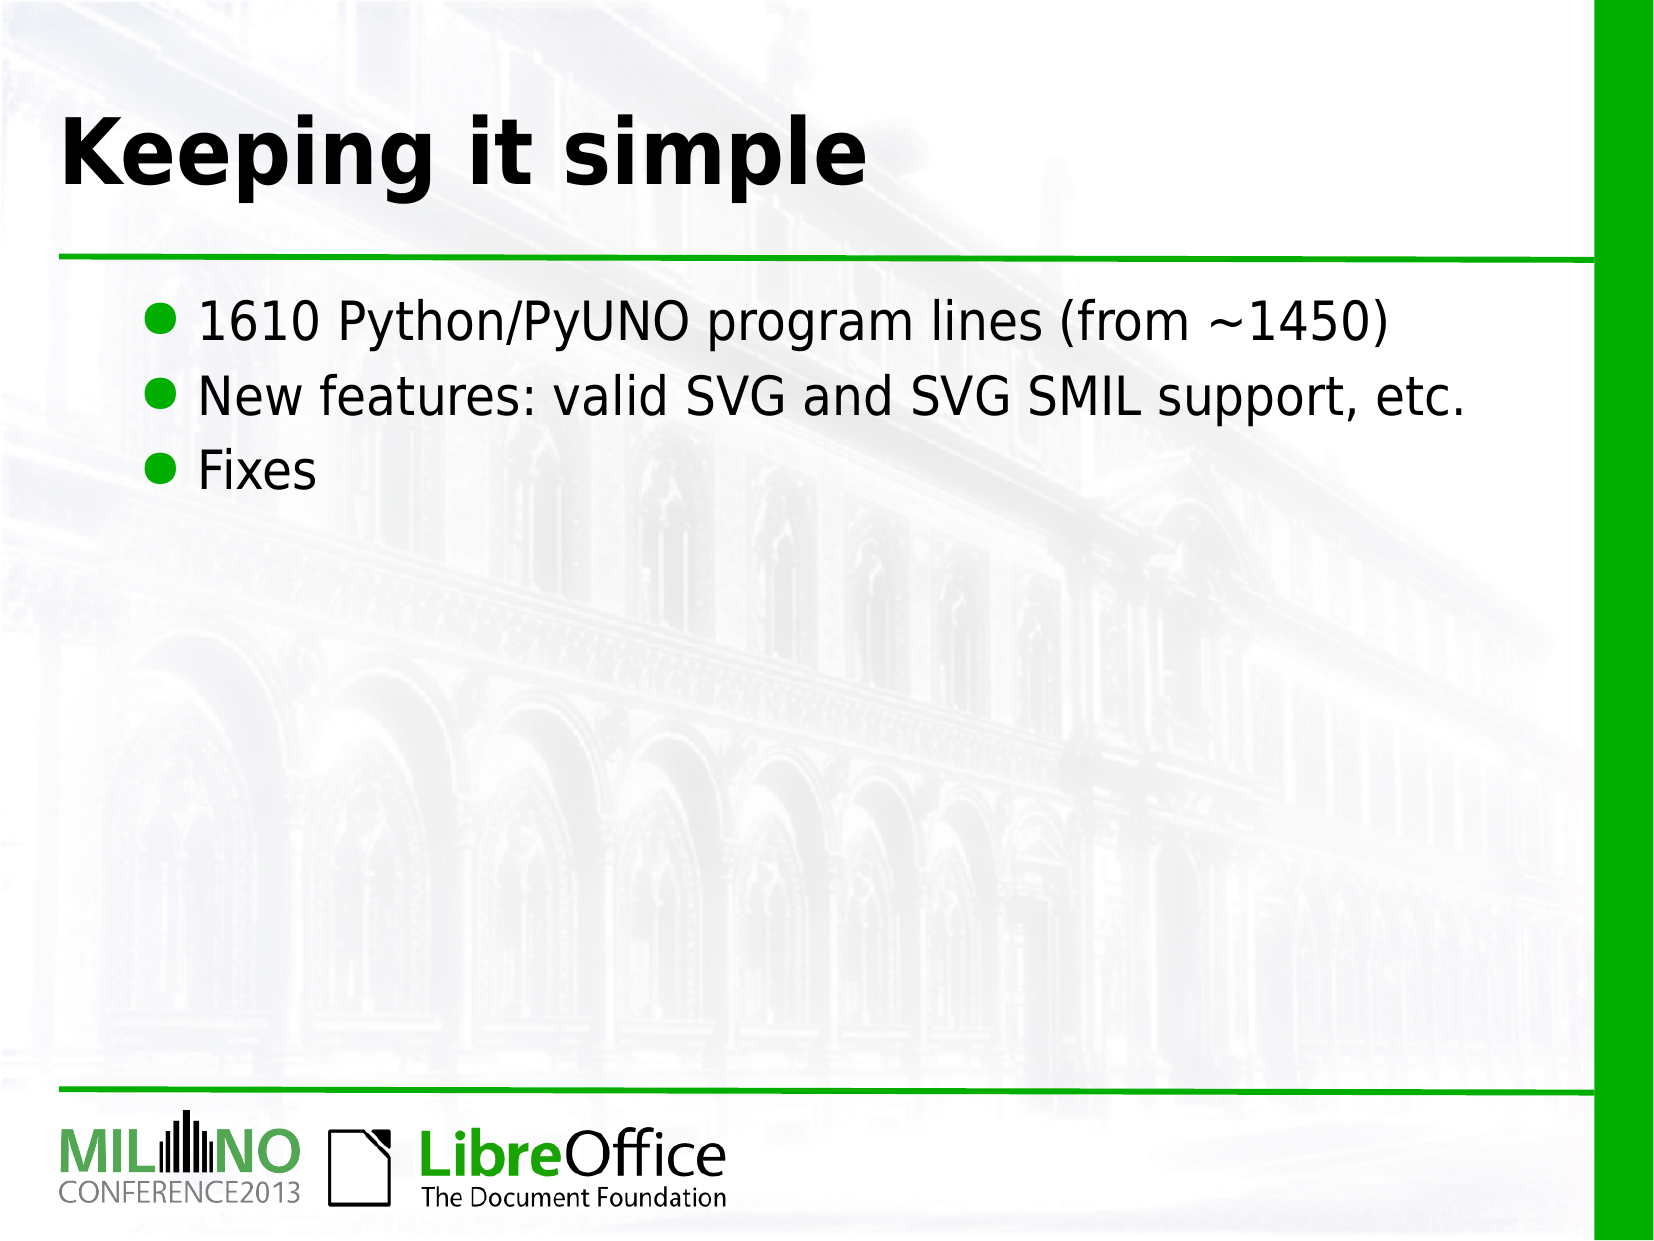

# Keeping it simple
1610 Python/PyUNO program lines (from ~1450)
New features: valid SVG and SVG SMIL support, etc.
Fixes